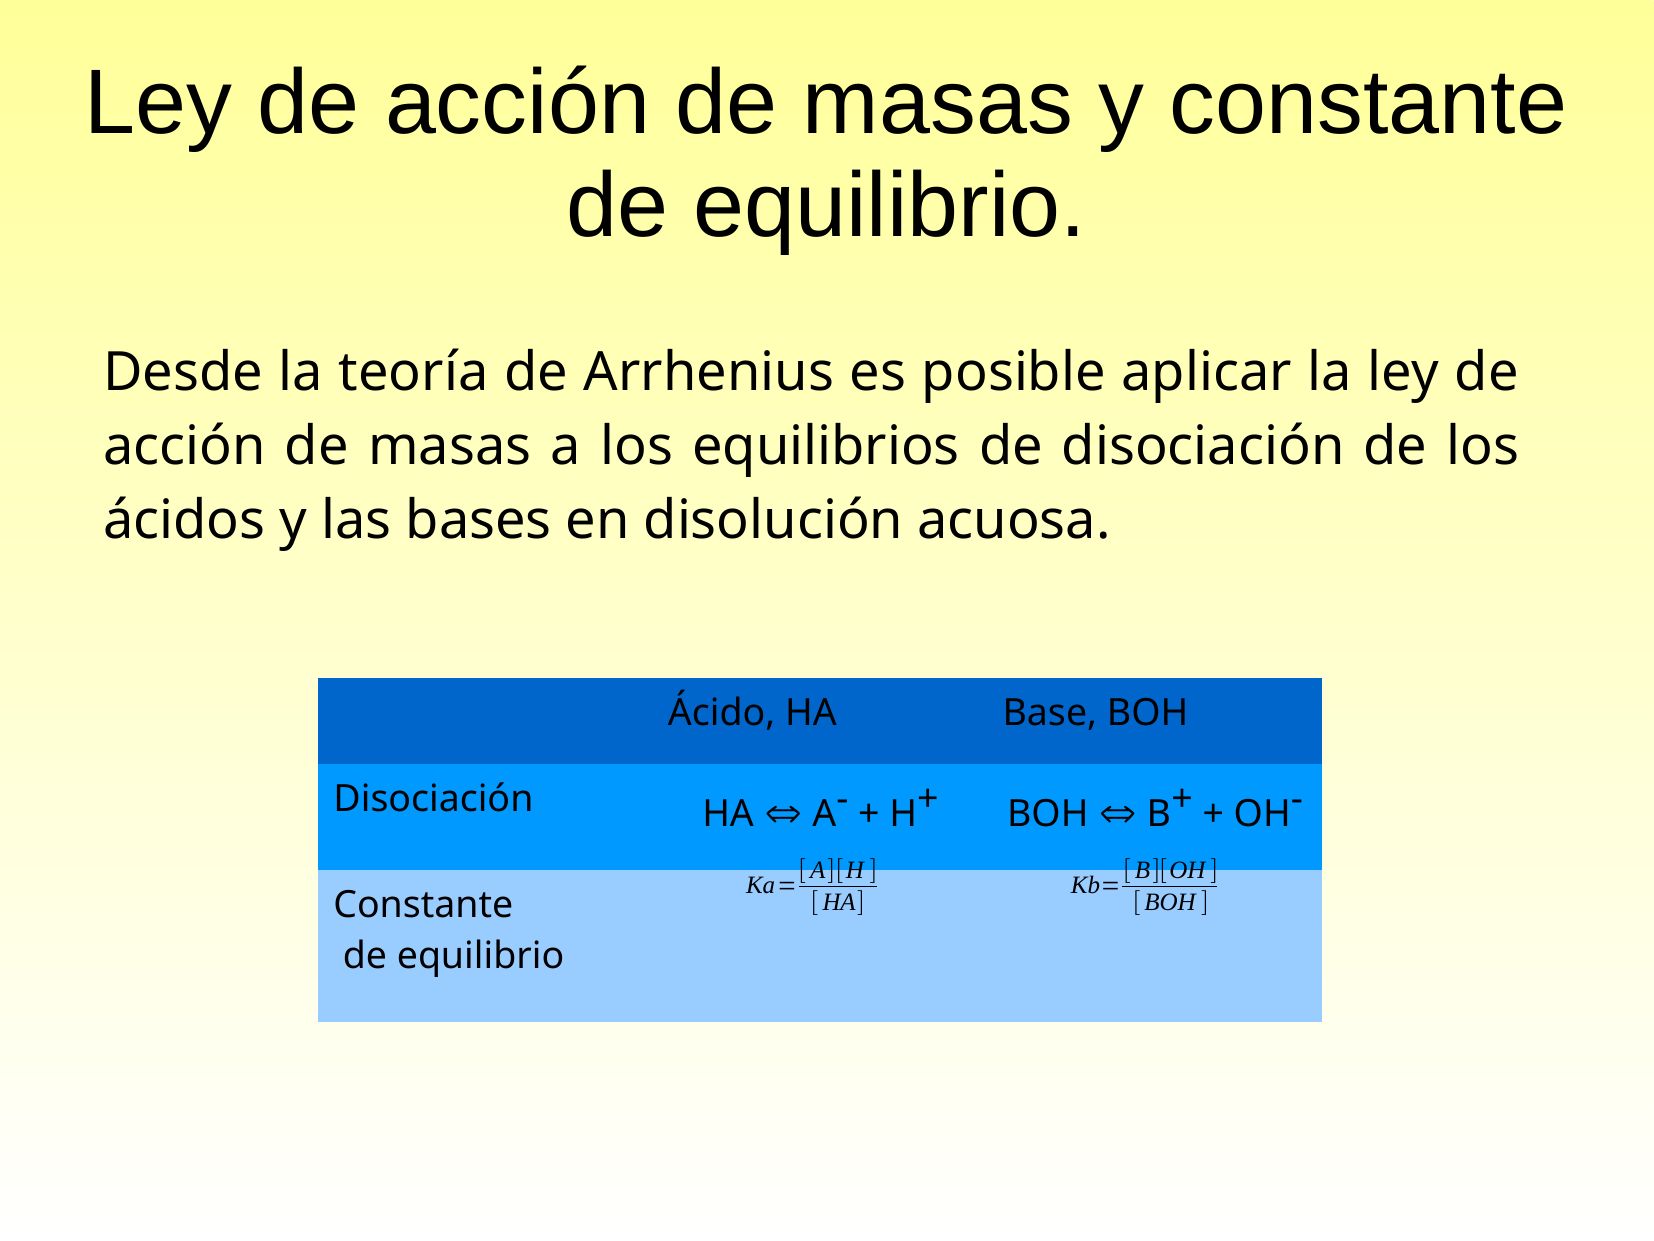

# Ley de acción de masas y constante de equilibrio.
Desde la teoría de Arrhenius es posible aplicar la ley de acción de masas a los equilibrios de disociación de los ácidos y las bases en disolución acuosa.
| | Ácido, HA | Base, BOH |
| --- | --- | --- |
| Disociación | HA  A- + H+ | BOH  B+ + OH- |
| Constante de equilibrio | | |